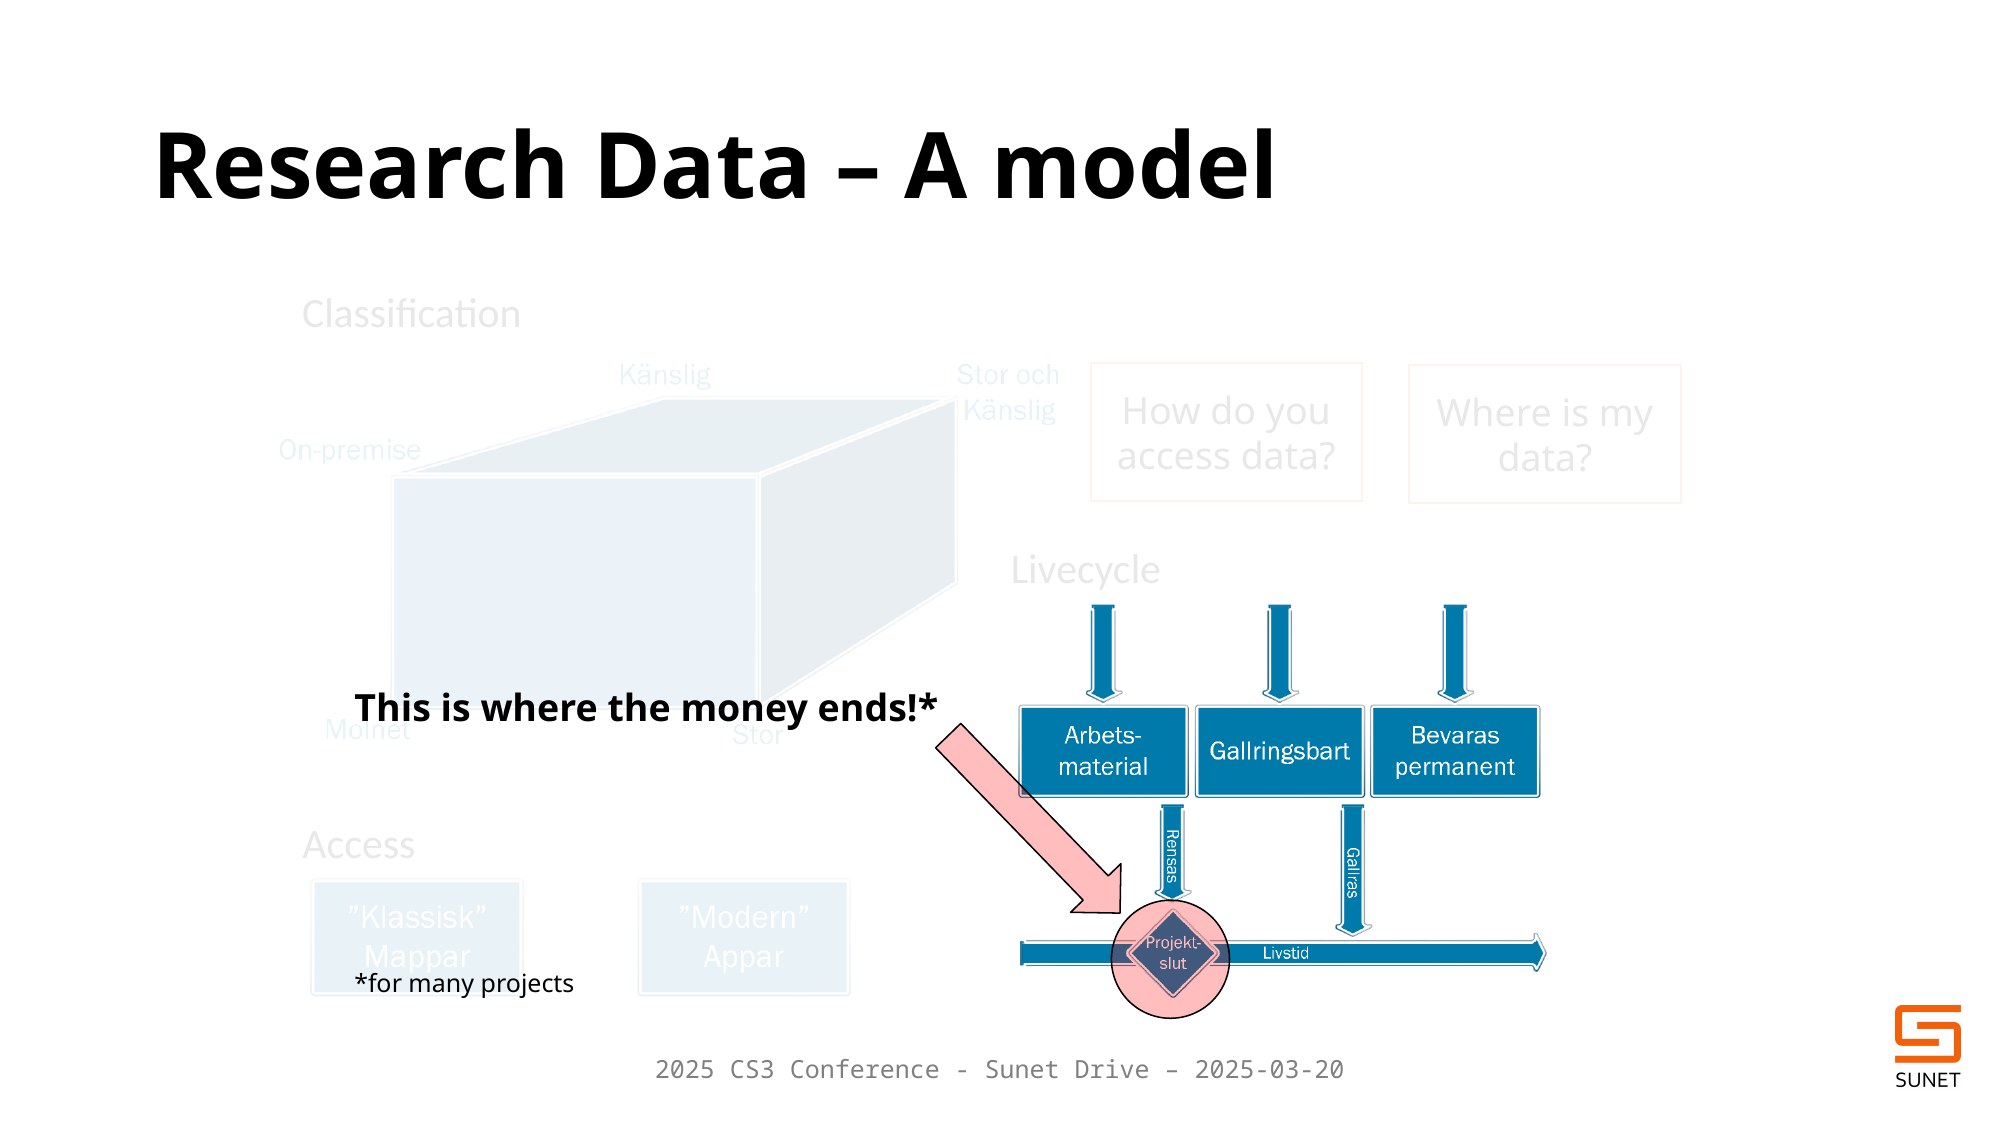

Research Data – A model
Classification
How do you access data?
Where is my data?
Livecycle
This is where the money ends!*
*for many projects
Access
# 2025 CS3 Conference - Sunet Drive – 2025-03-20